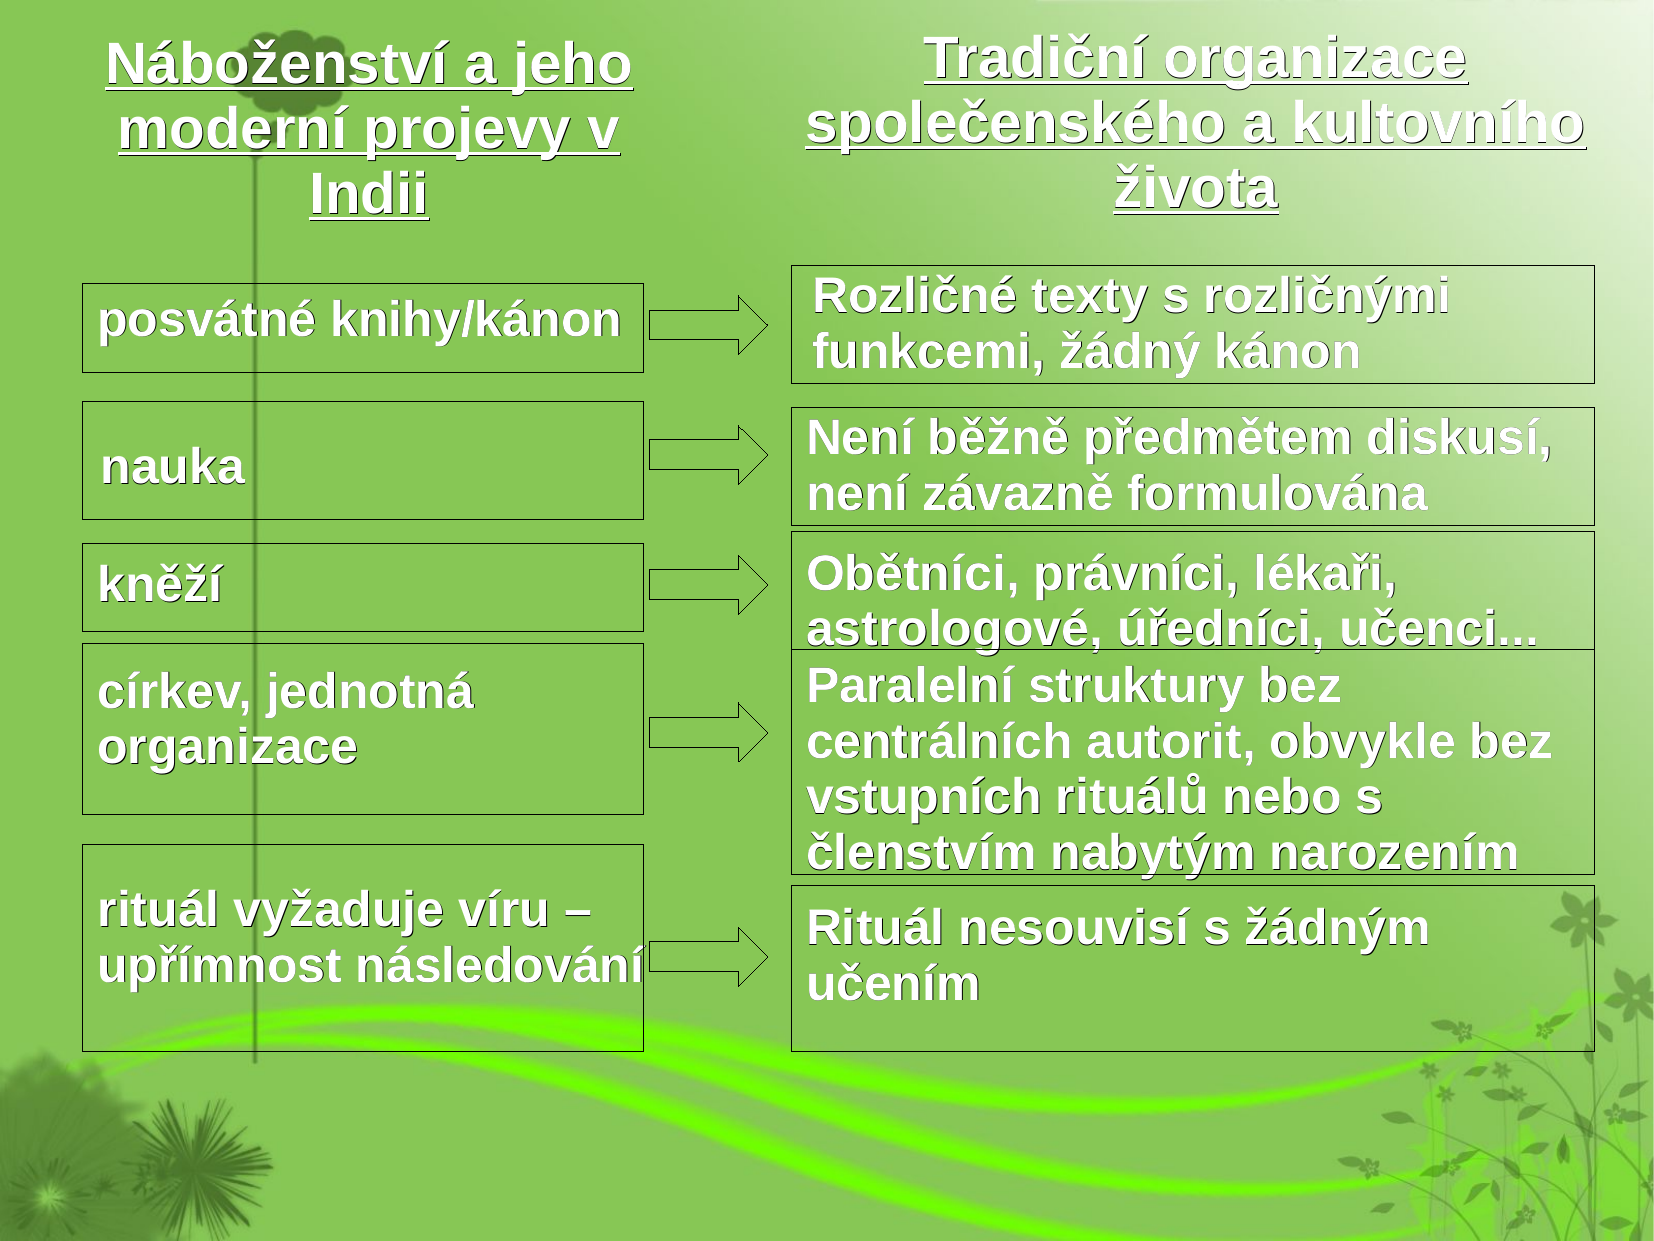

Tradiční organizace společenského a kultovního života
Náboženství a jeho moderní projevy v Indii
Rozličné texty s rozličnými funkcemi, žádný kánon
posvátné knihy/kánon
Není běžně předmětem diskusí, není závazně formulována
nauka
Obětníci, právníci, lékaři, astrologové, úředníci, učenci...
kněží
Paralelní struktury bez centrálních autorit, obvykle bez vstupních rituálů nebo s členstvím nabytým narozením
církev, jednotná organizace
rituál vyžaduje víru – upřímnost následování
Rituál nesouvisí s žádným učením